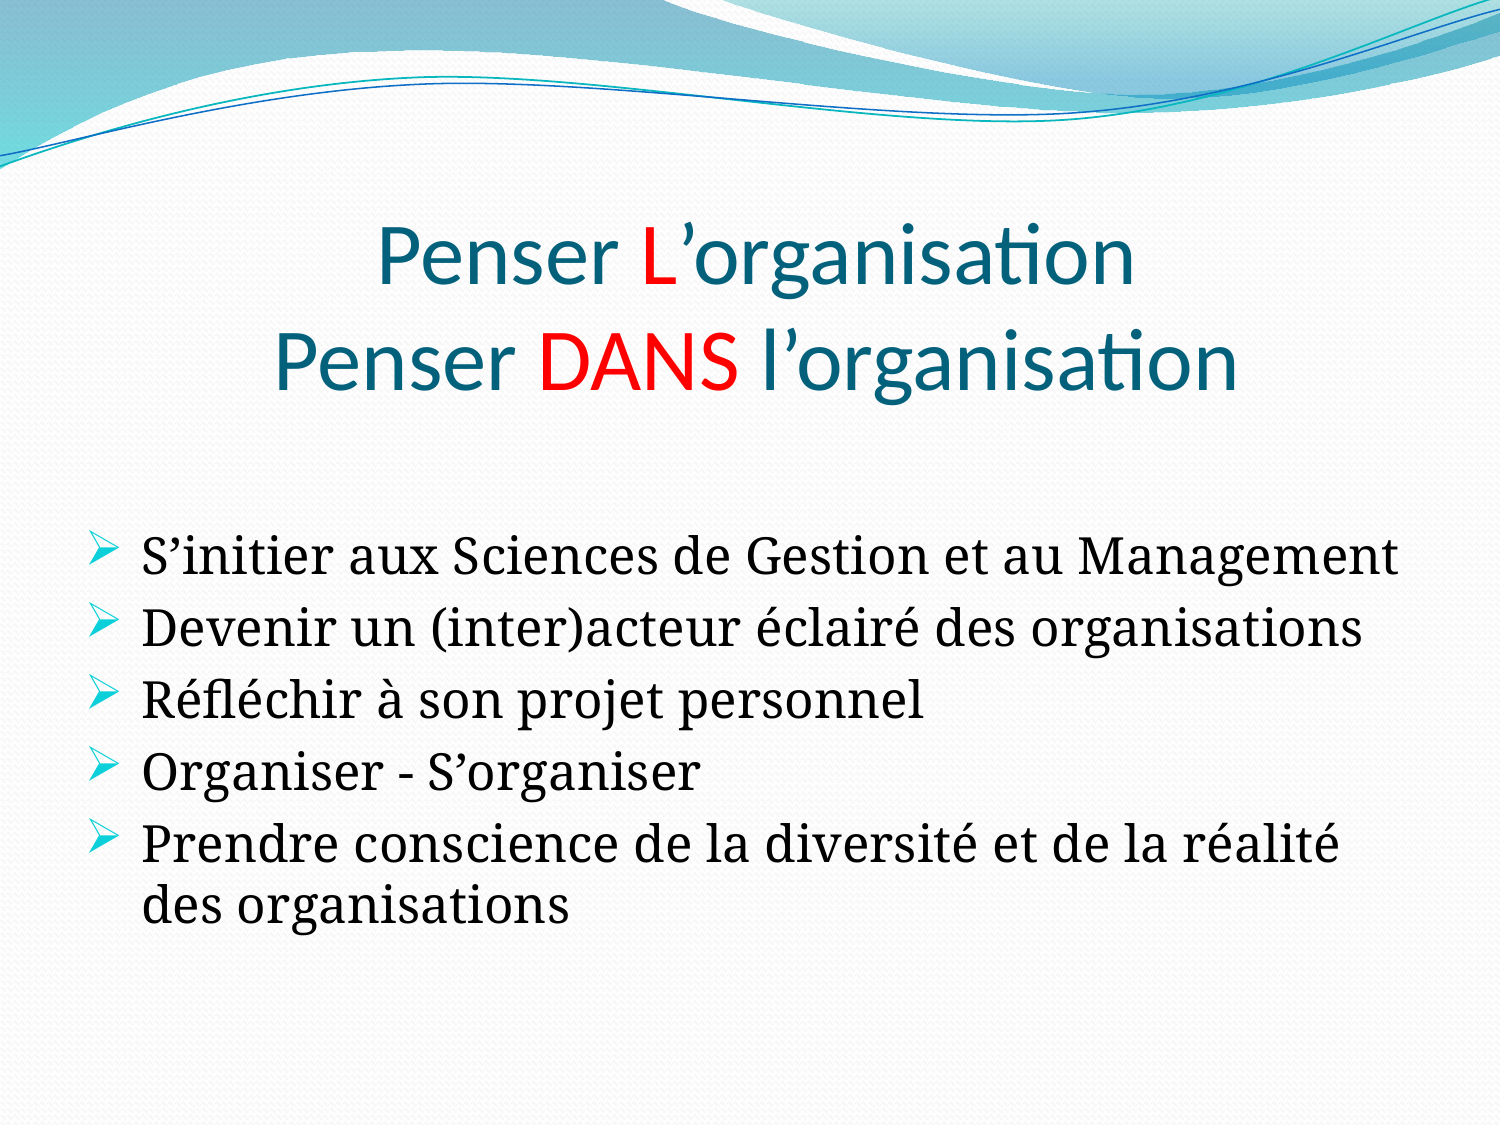

# Penser L’organisation Penser DANS l’organisation
S’initier aux Sciences de Gestion et au Management
Devenir un (inter)acteur éclairé des organisations
Réfléchir à son projet personnel
Organiser - S’organiser
Prendre conscience de la diversité et de la réalité des organisations